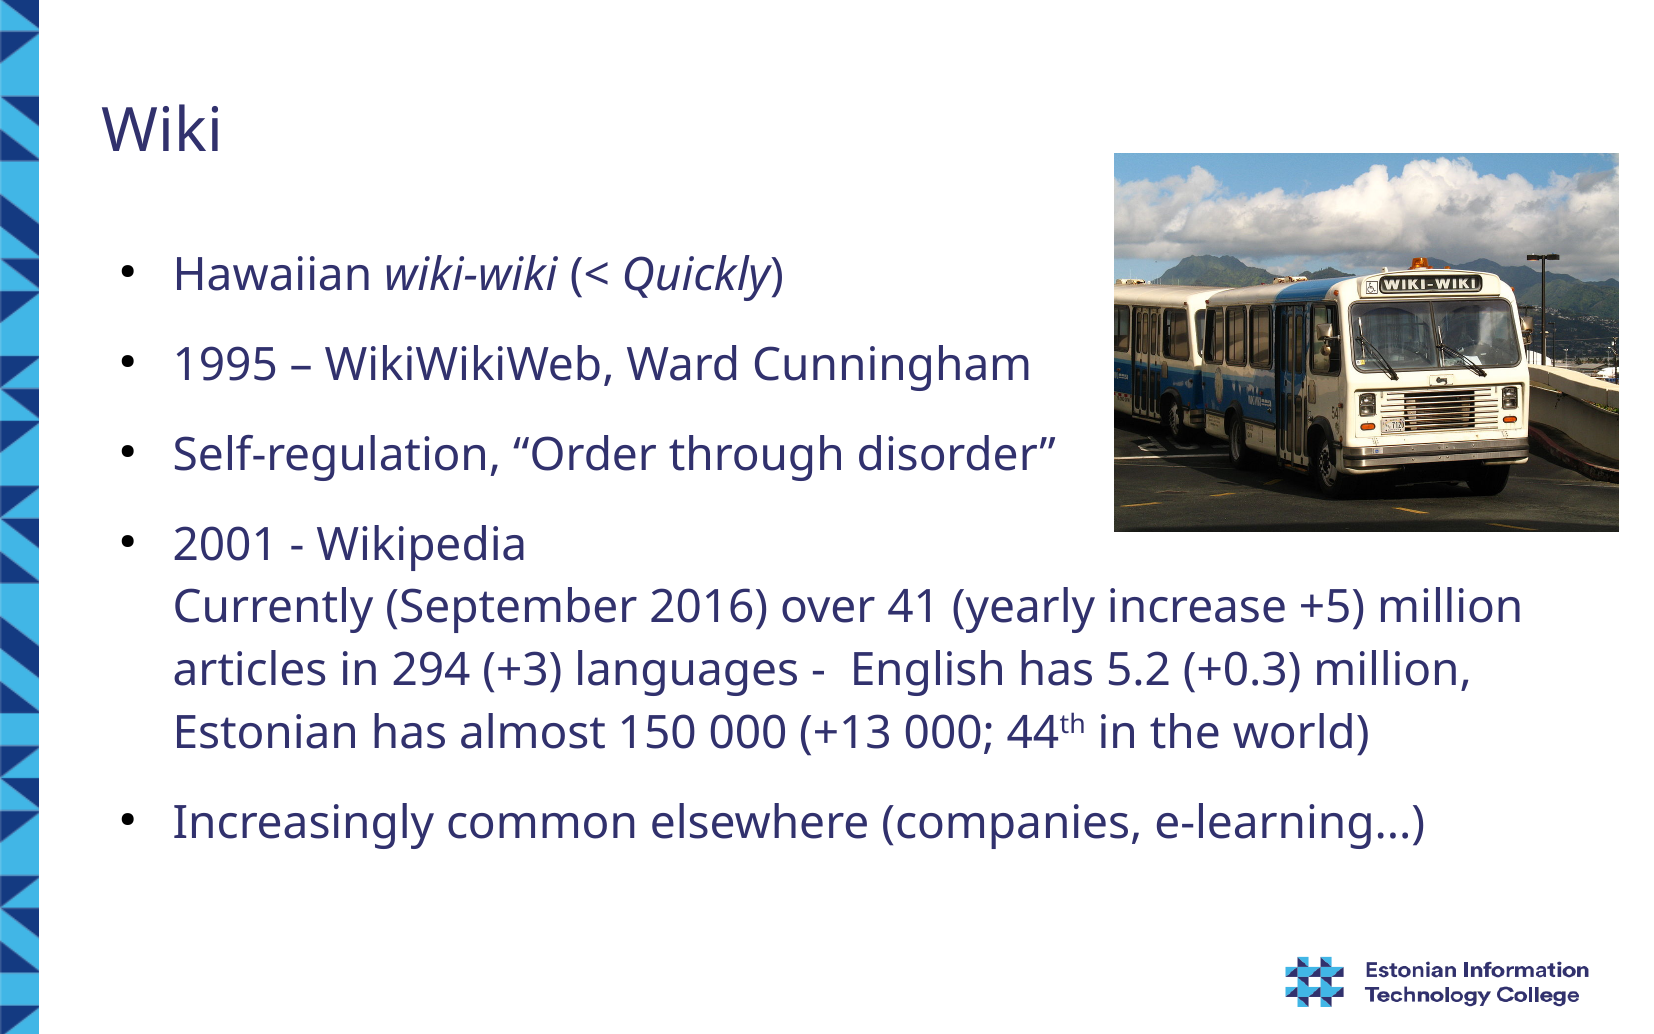

# Wiki
Hawaiian wiki-wiki (< Quickly)
1995 – WikiWikiWeb, Ward Cunningham
Self-regulation, “Order through disorder”
2001 - Wikipedia
Currently (September 2016) over 41 (yearly increase +5) million articles in 294 (+3) languages - English has 5.2 (+0.3) million, Estonian has almost 150 000 (+13 000; 44th in the world)
Increasingly common elsewhere (companies, e-learning...)